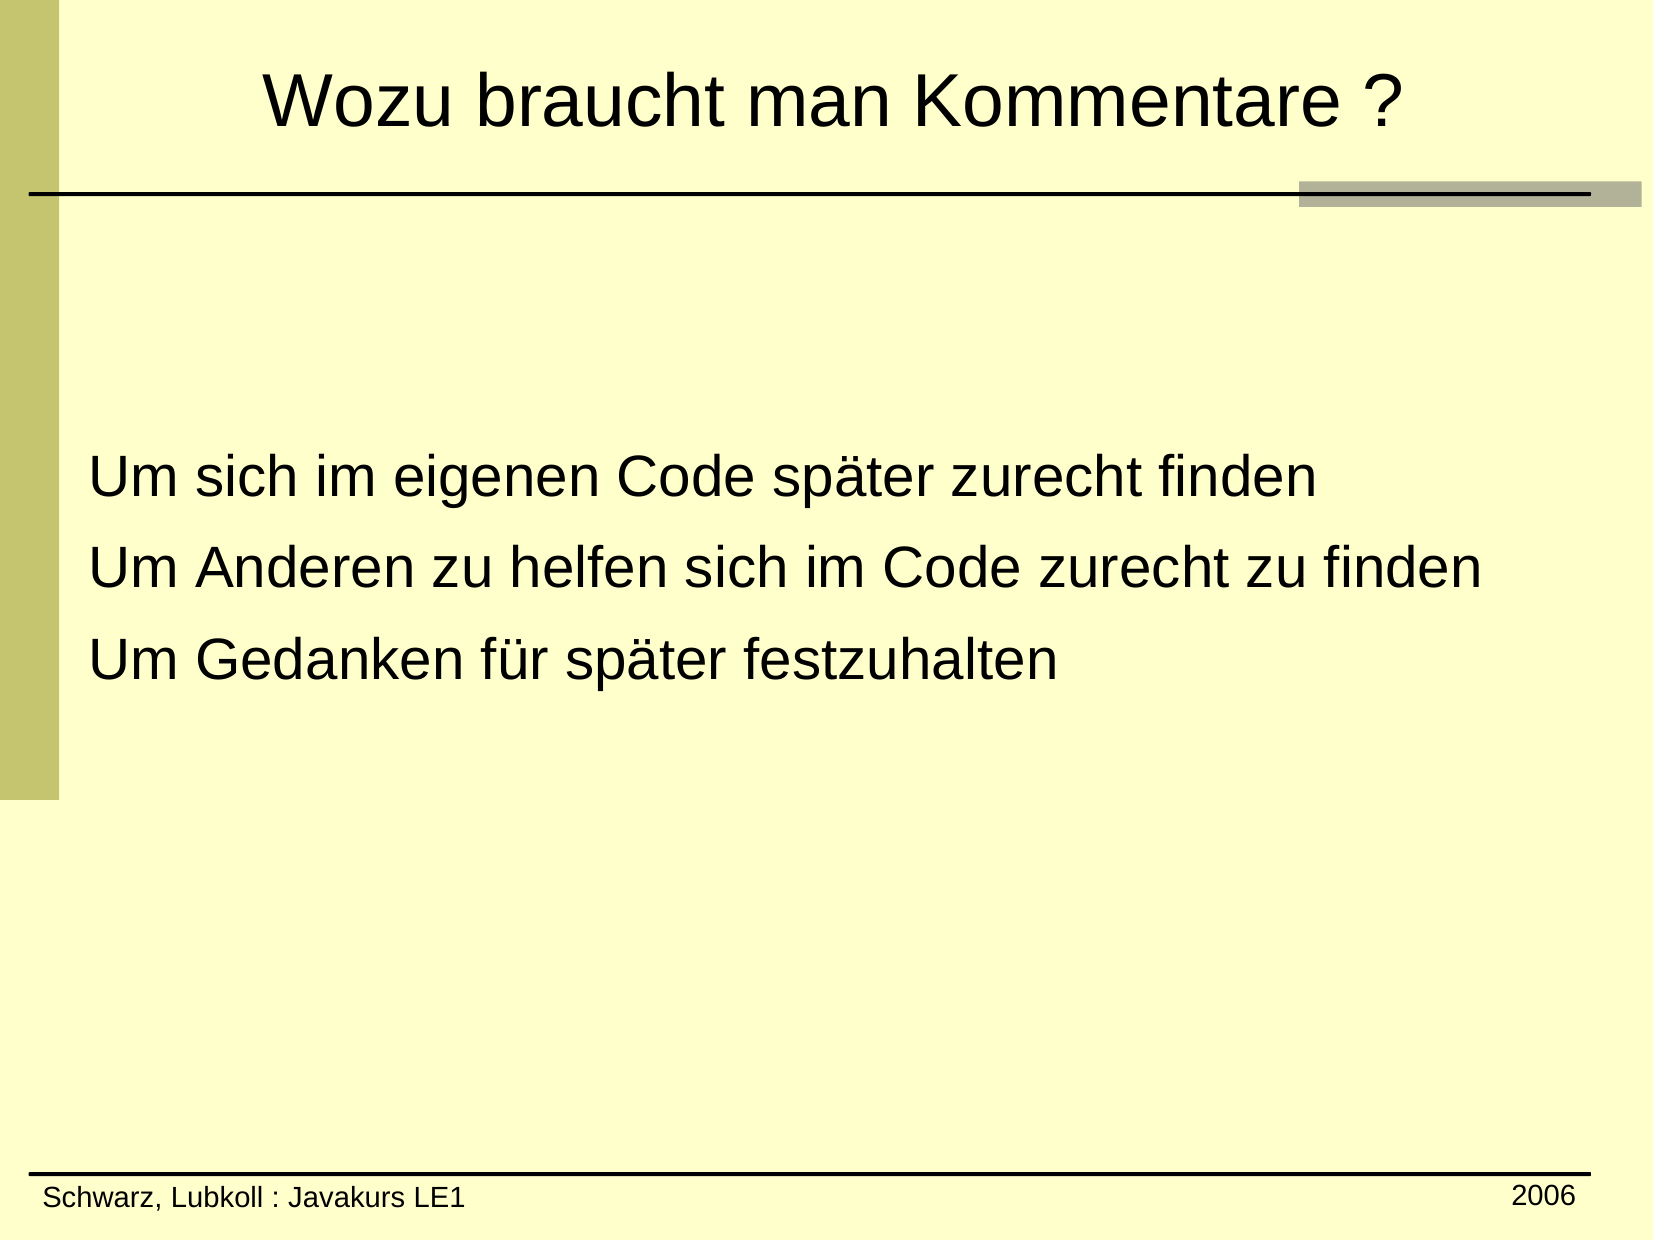

# Wozu braucht man Kommentare ?
Um sich im eigenen Code später zurecht finden
Um Anderen zu helfen sich im Code zurecht zu finden
Um Gedanken für später festzuhalten